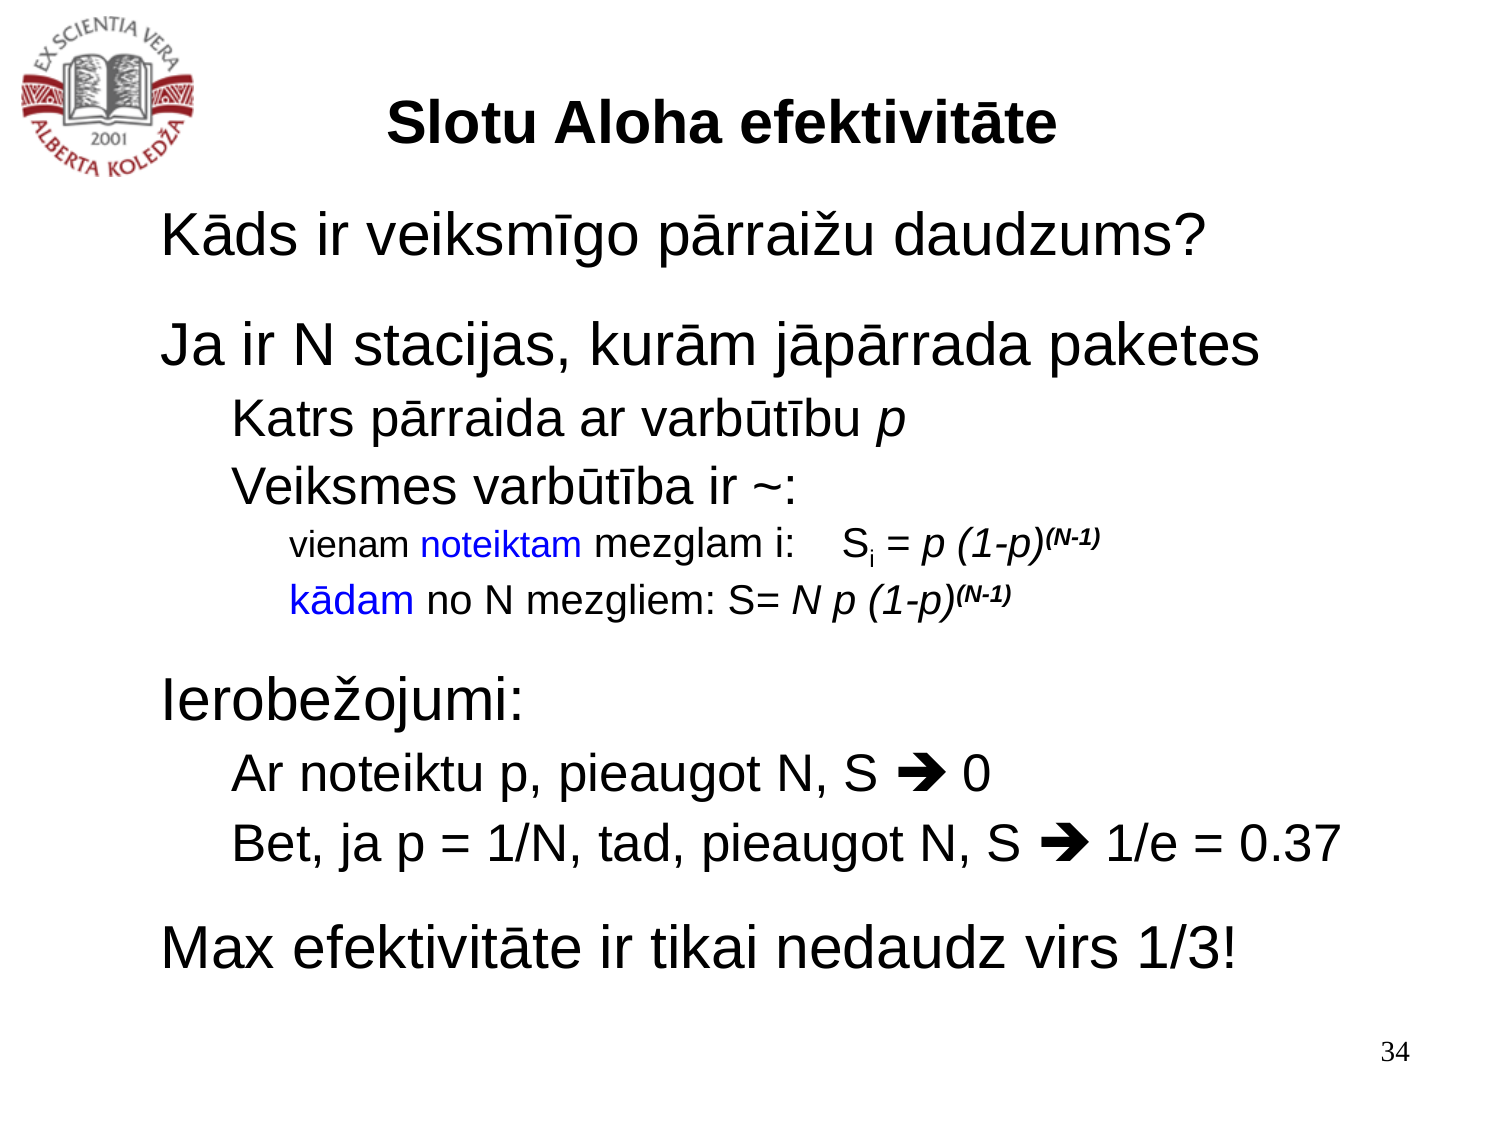

# Slotu Aloha efektivitāte
Kāds ir veiksmīgo pārraižu daudzums?
Ja ir N stacijas, kurām jāpārrada paketes
Katrs pārraida ar varbūtību p
Veiksmes varbūtība ir ~:
	vienam noteiktam mezglam i: Si = p (1-p)(N-1)
	kādam no N mezgliem: S= N p (1-p)(N-1)
Ierobežojumi:
Ar noteiktu p, pieaugot N, S  0
Bet, ja p = 1/N, tad, pieaugot N, S  1/e = 0.37
Max efektivitāte ir tikai nedaudz virs 1/3!